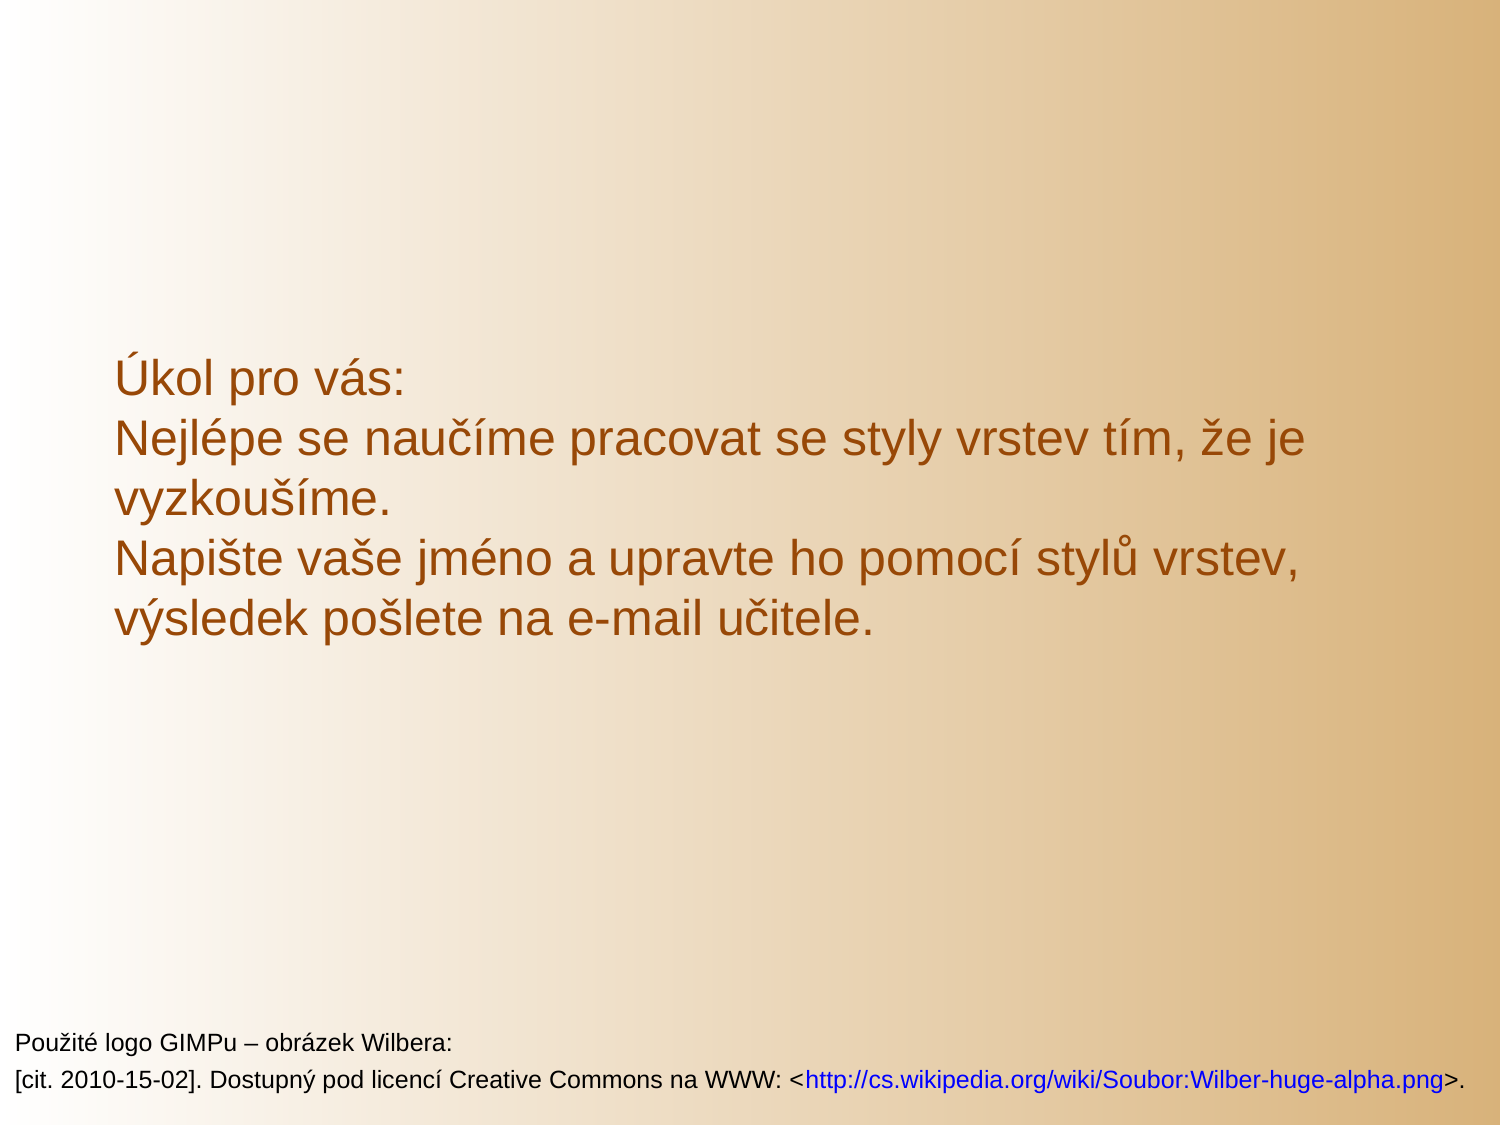

Úkol pro vás:
Nejlépe se naučíme pracovat se styly vrstev tím, že je vyzkoušíme.
Napište vaše jméno a upravte ho pomocí stylů vrstev, výsledek pošlete na e-mail učitele.
Použité logo GIMPu – obrázek Wilbera:
[cit. 2010-15-02]. Dostupný pod licencí Creative Commons na WWW: <http://cs.wikipedia.org/wiki/Soubor:Wilber-huge-alpha.png>.